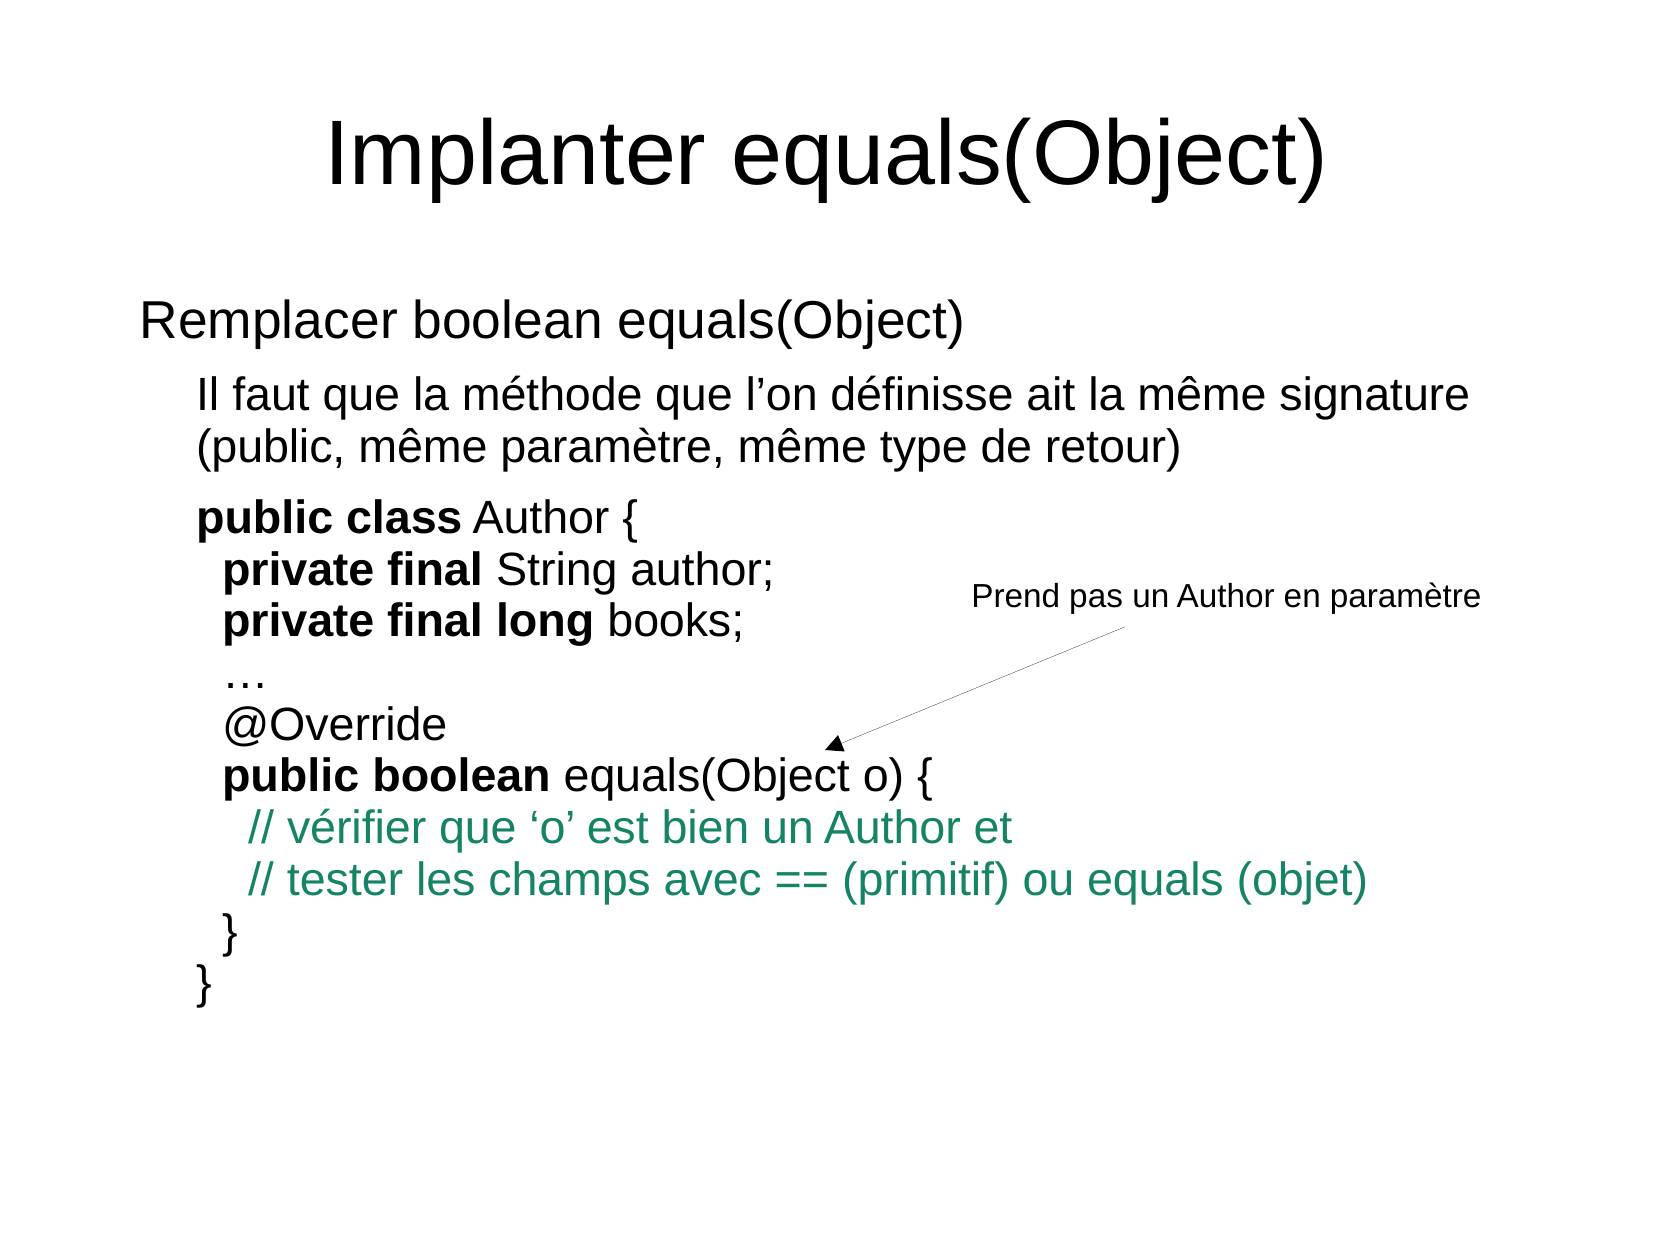

# Implanter equals(Object)
Remplacer boolean equals(Object)
Il faut que la méthode que l’on définisse ait la même signature (public, même paramètre, même type de retour)
public class Author {
 private final String author;
 private final long books;
 …
 @Override
 public boolean equals(Object o) {
 // vérifier que ‘o’ est bien un Author et
 // tester les champs avec == (primitif) ou equals (objet)
 }
}
Prend pas un Author en paramètre